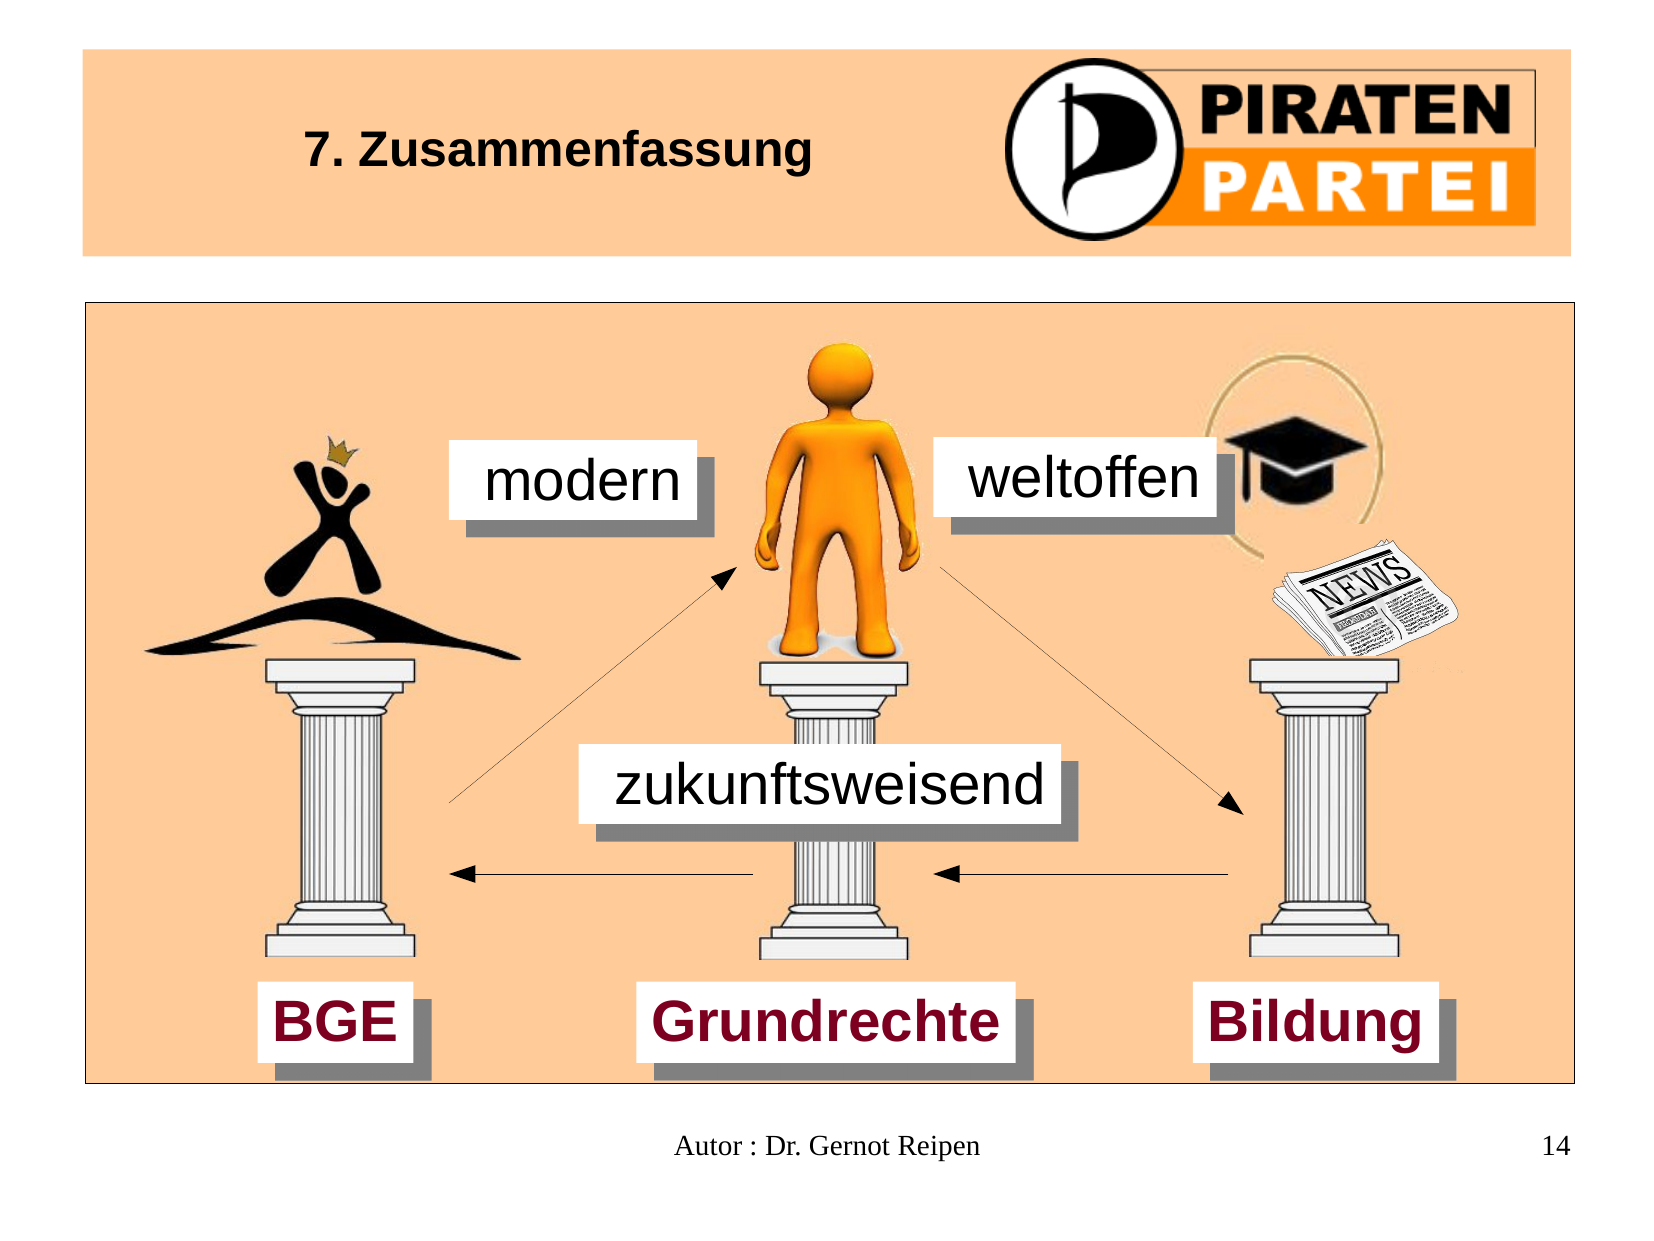

#
7. Zusammenfassung
weltoffen
modern
zukunftsweisend
BGE
Grundrechte
Bildung
Autor : Dr. Gernot Reipen
14